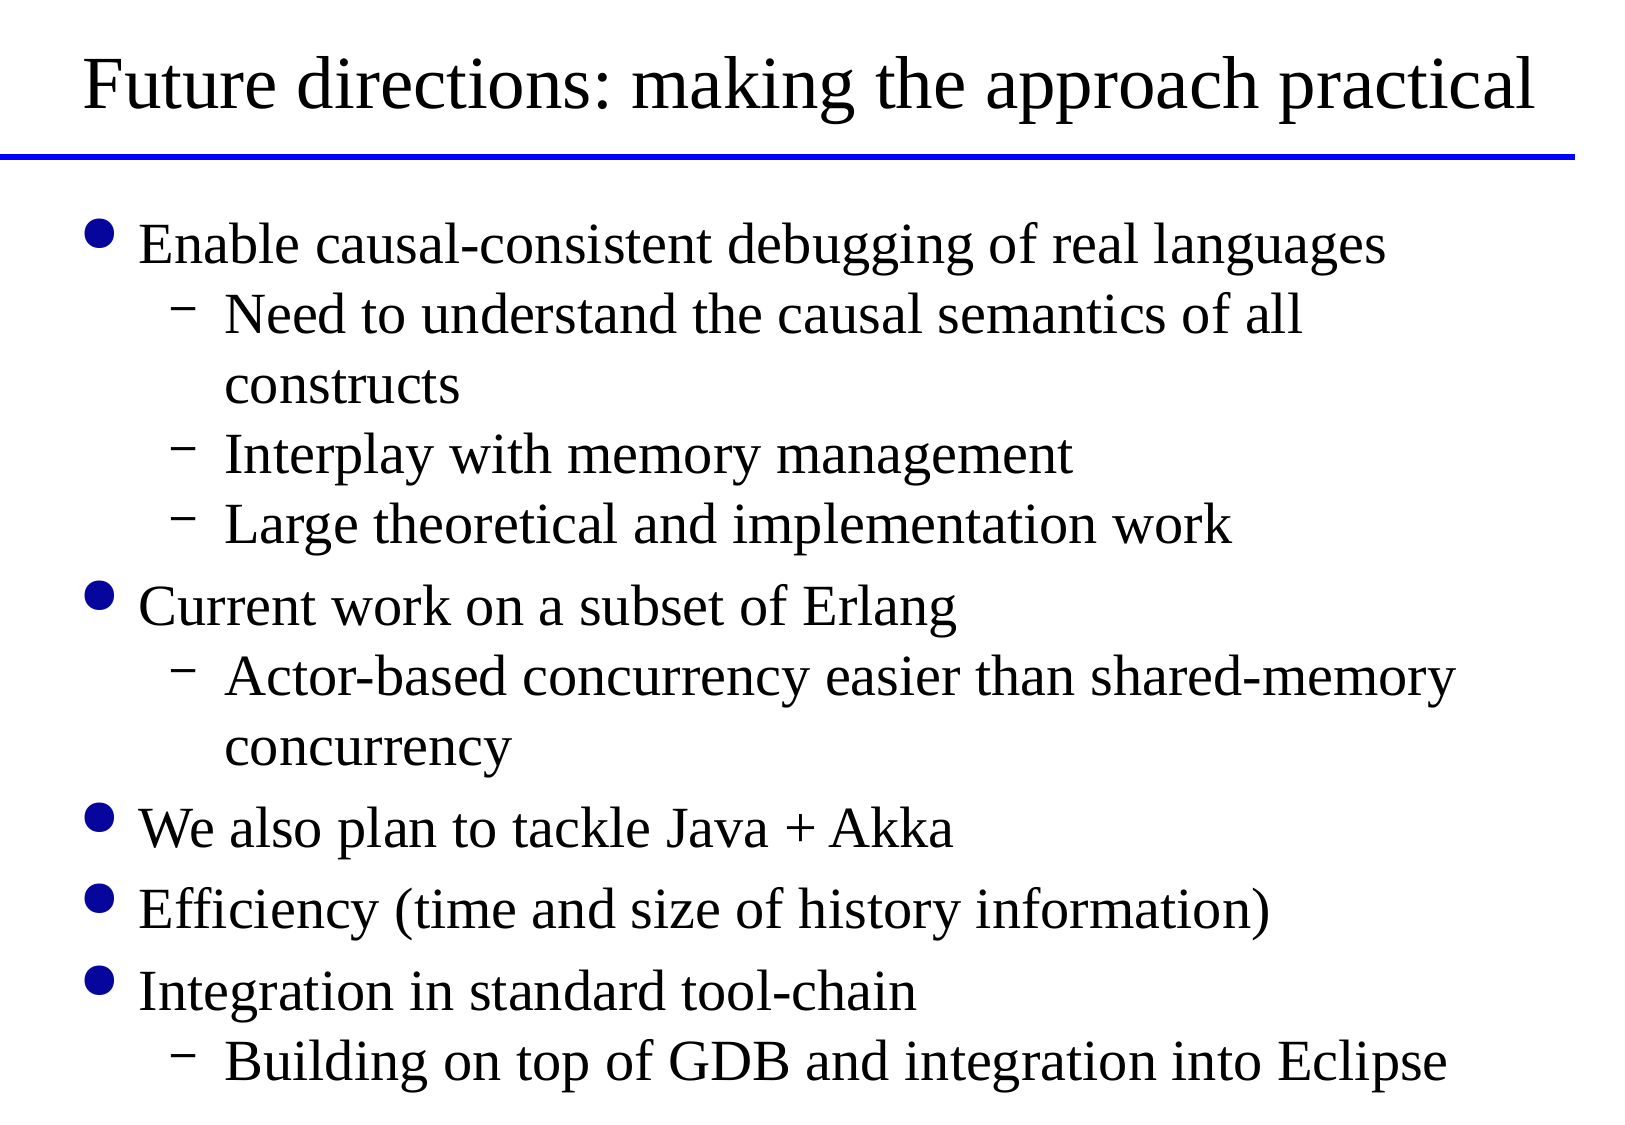

# Future directions: making the approach practical
Enable causal-consistent debugging of real languages
Need to understand the causal semantics of all constructs
Interplay with memory management
Large theoretical and implementation work
Current work on a subset of Erlang
Actor-based concurrency easier than shared-memory concurrency
We also plan to tackle Java + Akka
Efficiency (time and size of history information)
Integration in standard tool-chain
Building on top of GDB and integration into Eclipse